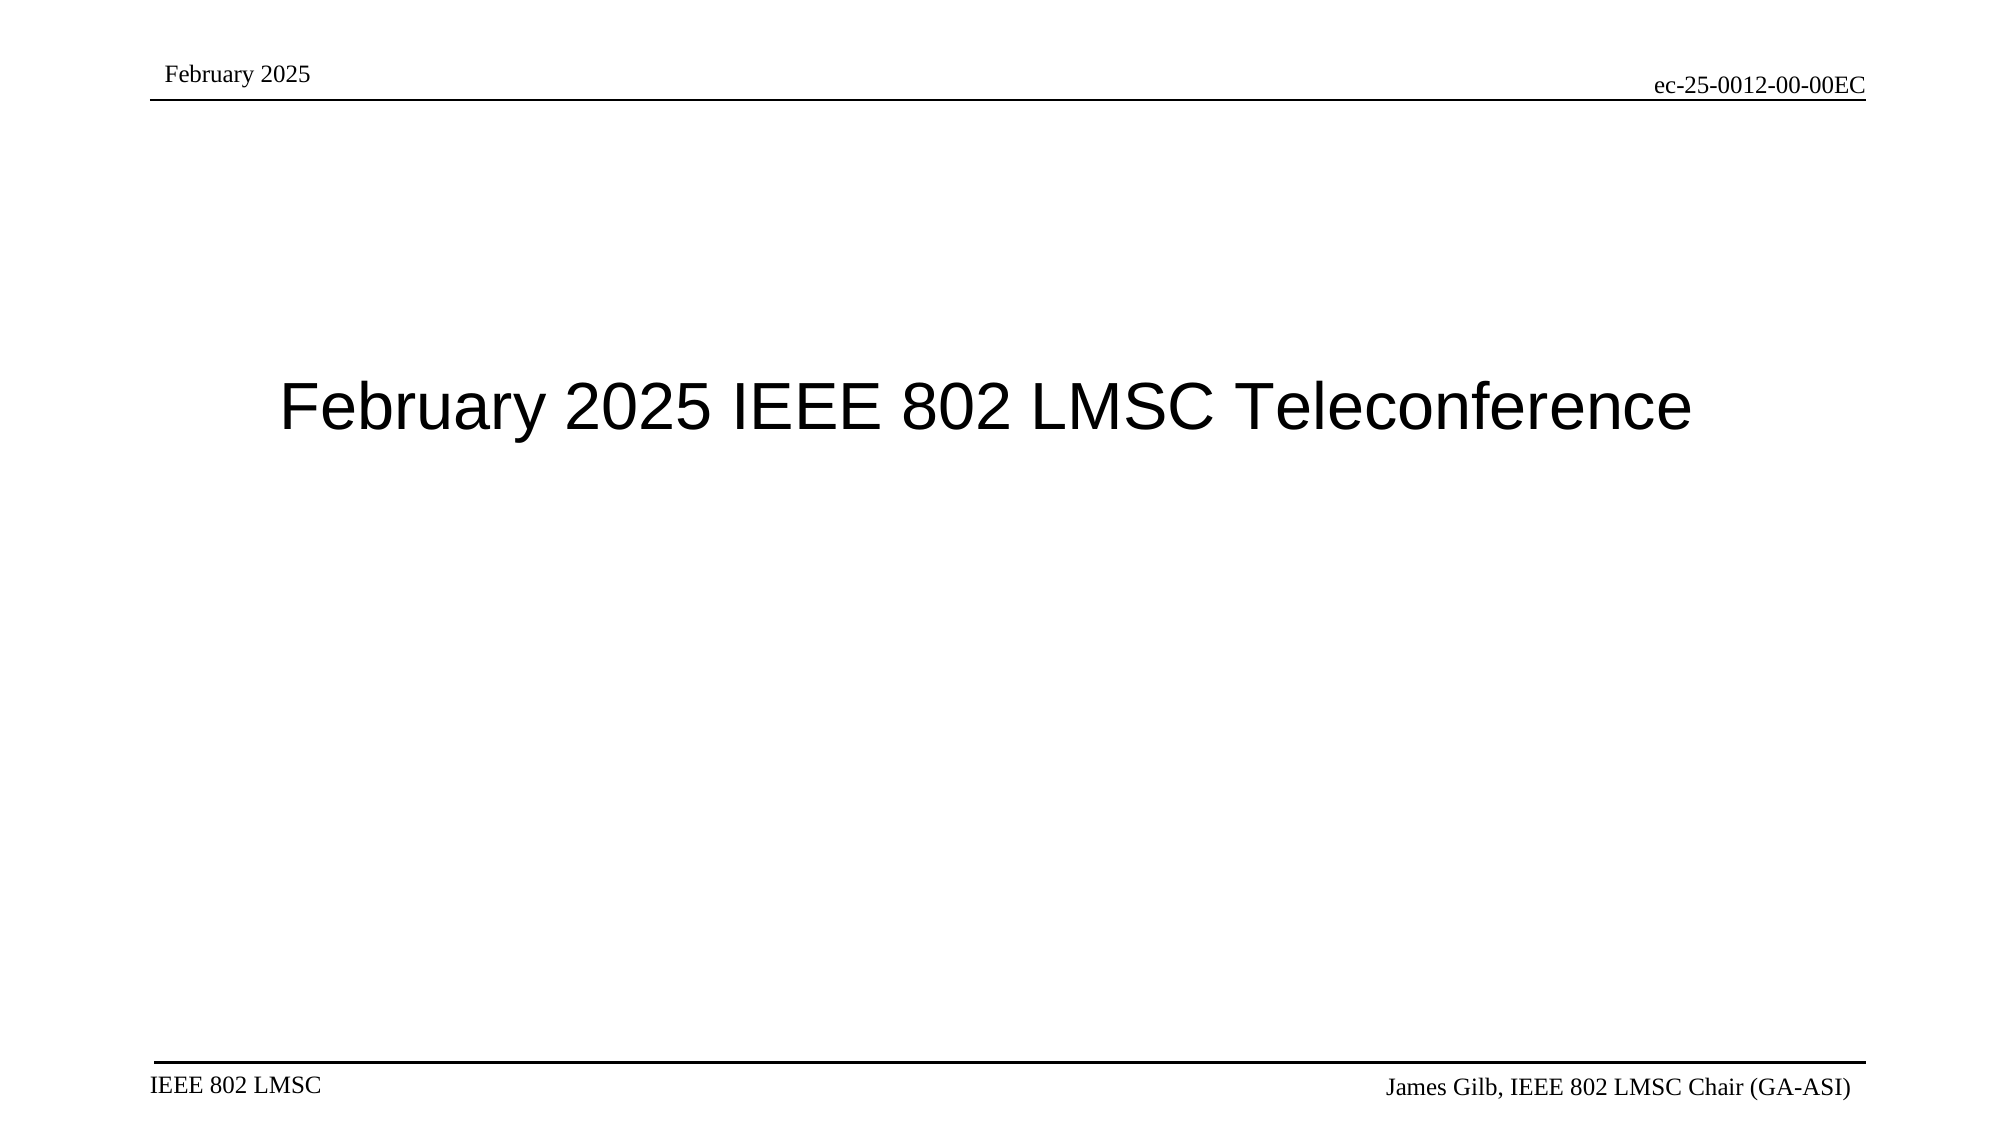

# February 2025 IEEE 802 LMSC Teleconference